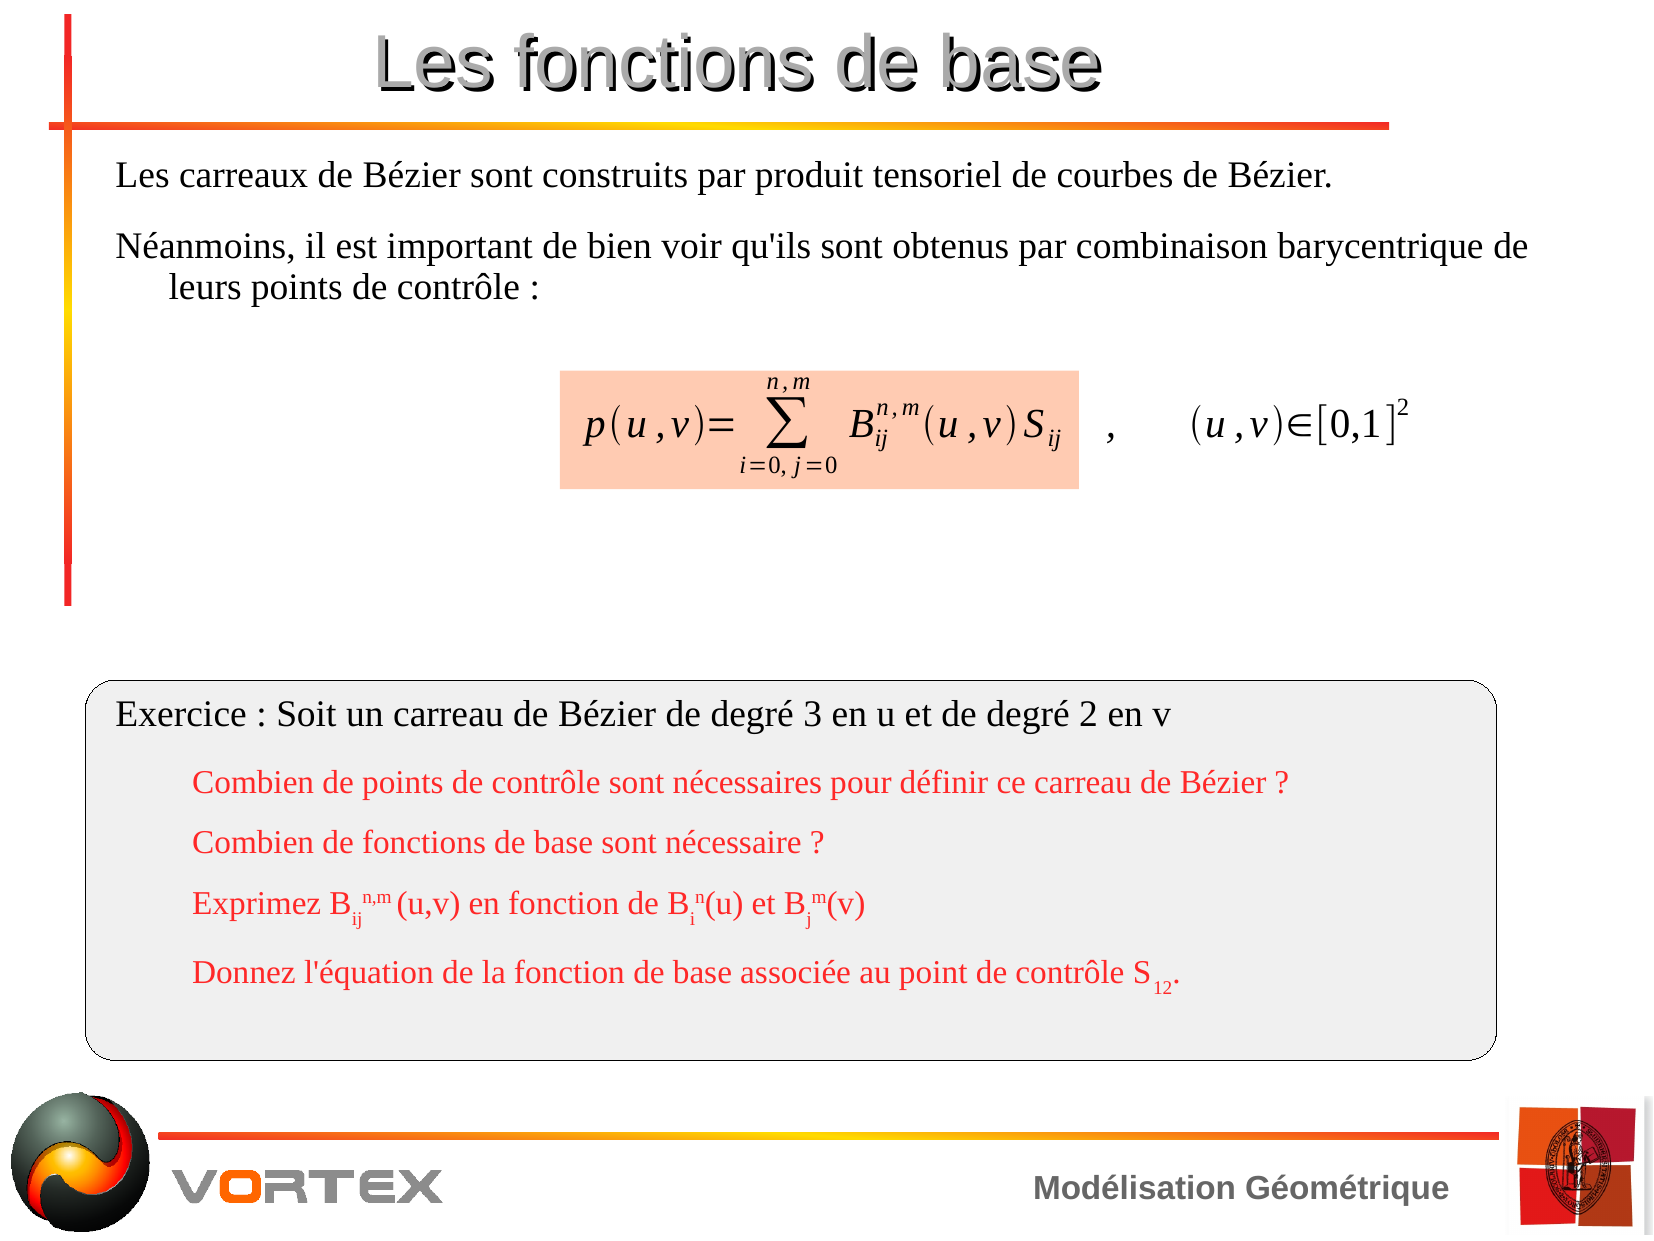

# Les fonctions de base
Les carreaux de Bézier sont construits par produit tensoriel de courbes de Bézier.
Néanmoins, il est important de bien voir qu'ils sont obtenus par combinaison barycentrique de leurs points de contrôle :
Exercice : Soit un carreau de Bézier de degré 3 en u et de degré 2 en v
Combien de points de contrôle sont nécessaires pour définir ce carreau de Bézier ?
Combien de fonctions de base sont nécessaire ?
Exprimez Bijn,m (u,v) en fonction de Bin(u) et Bjm(v)
Donnez l'équation de la fonction de base associée au point de contrôle S12.